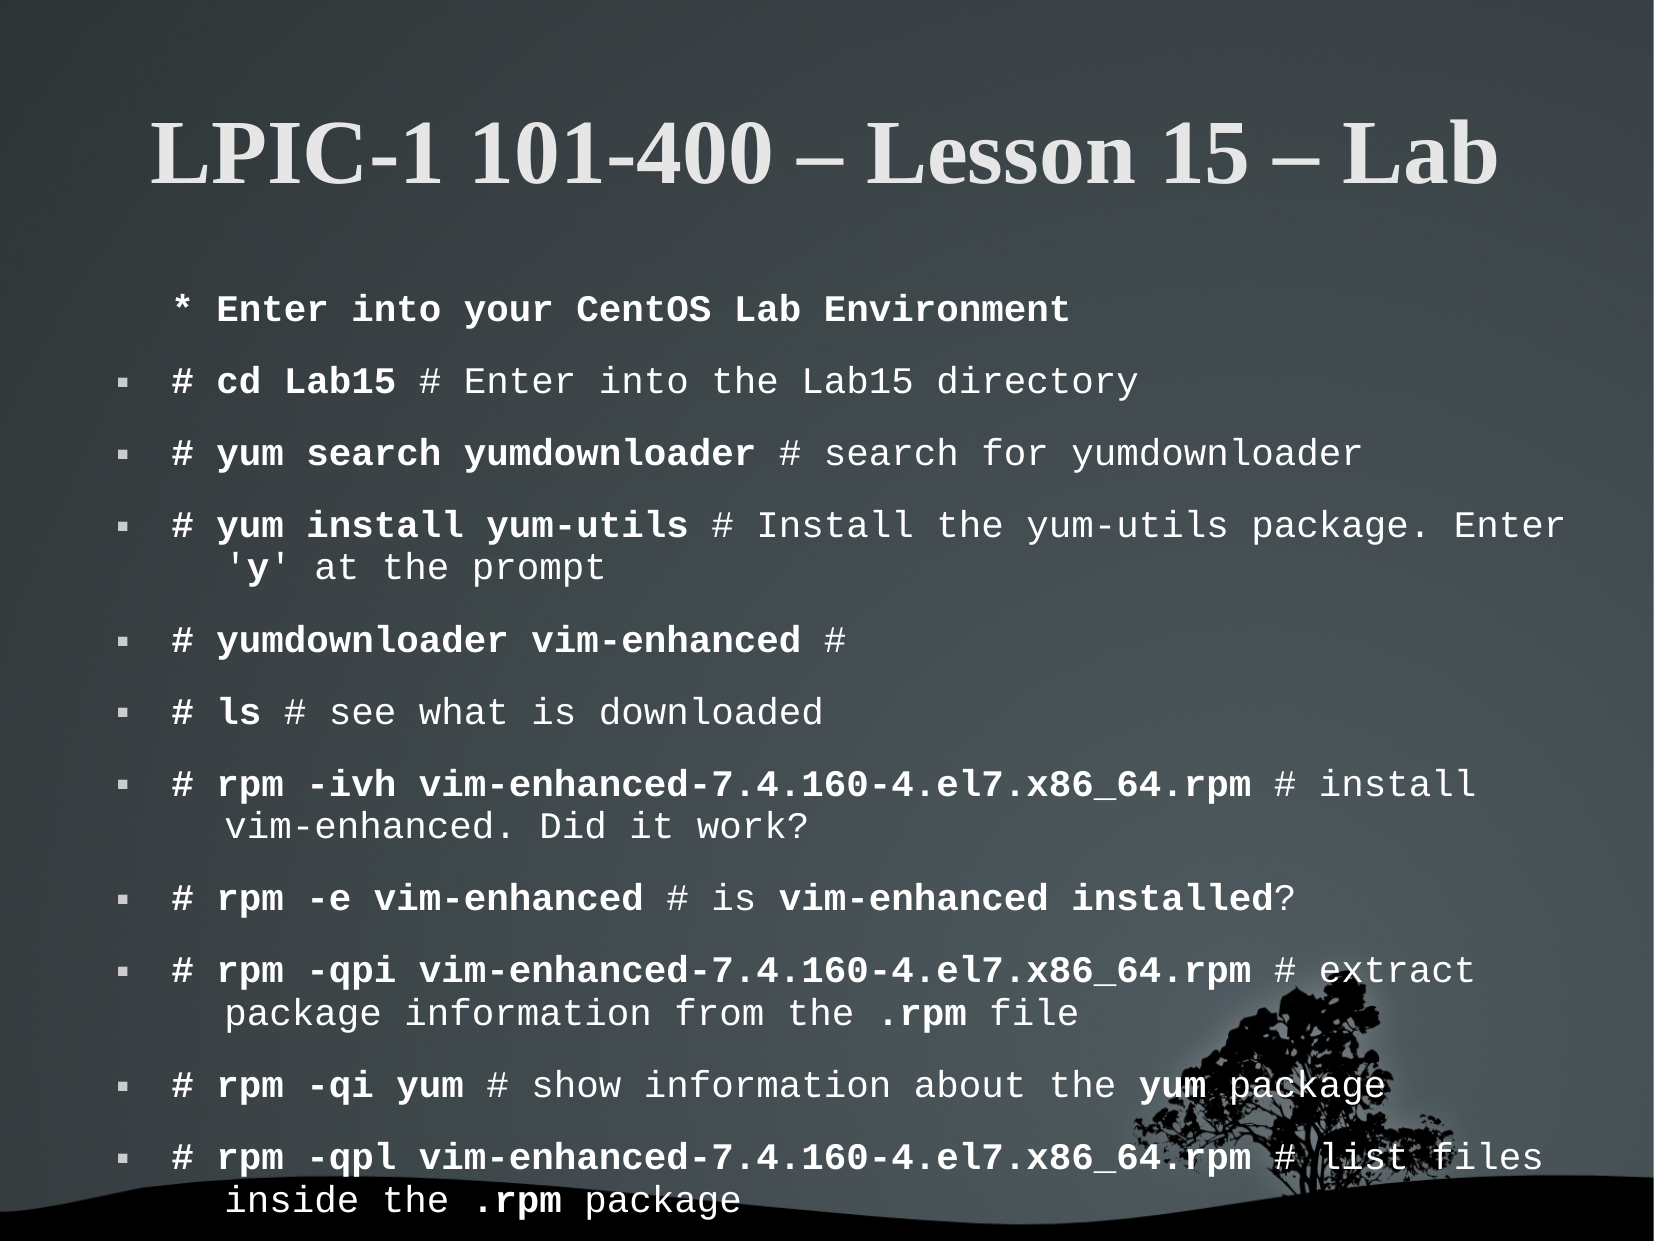

# LPIC-1 101-400 – Lesson 15 – Lab
* Enter into your CentOS Lab Environment
# cd Lab15 # Enter into the Lab15 directory
# yum search yumdownloader # search for yumdownloader
# yum install yum-utils # Install the yum-utils package. Enter 'y' at the prompt
# yumdownloader vim-enhanced #
# ls # see what is downloaded
# rpm -ivh vim-enhanced-7.4.160-4.el7.x86_64.rpm # install vim-enhanced. Did it work?
# rpm -e vim-enhanced # is vim-enhanced installed?
# rpm -qpi vim-enhanced-7.4.160-4.el7.x86_64.rpm # extract package information from the .rpm file
# rpm -qi yum # show information about the yum package
# rpm -qpl vim-enhanced-7.4.160-4.el7.x86_64.rpm # list files inside the .rpm package
# rpm -ql yum # list files for the yum package